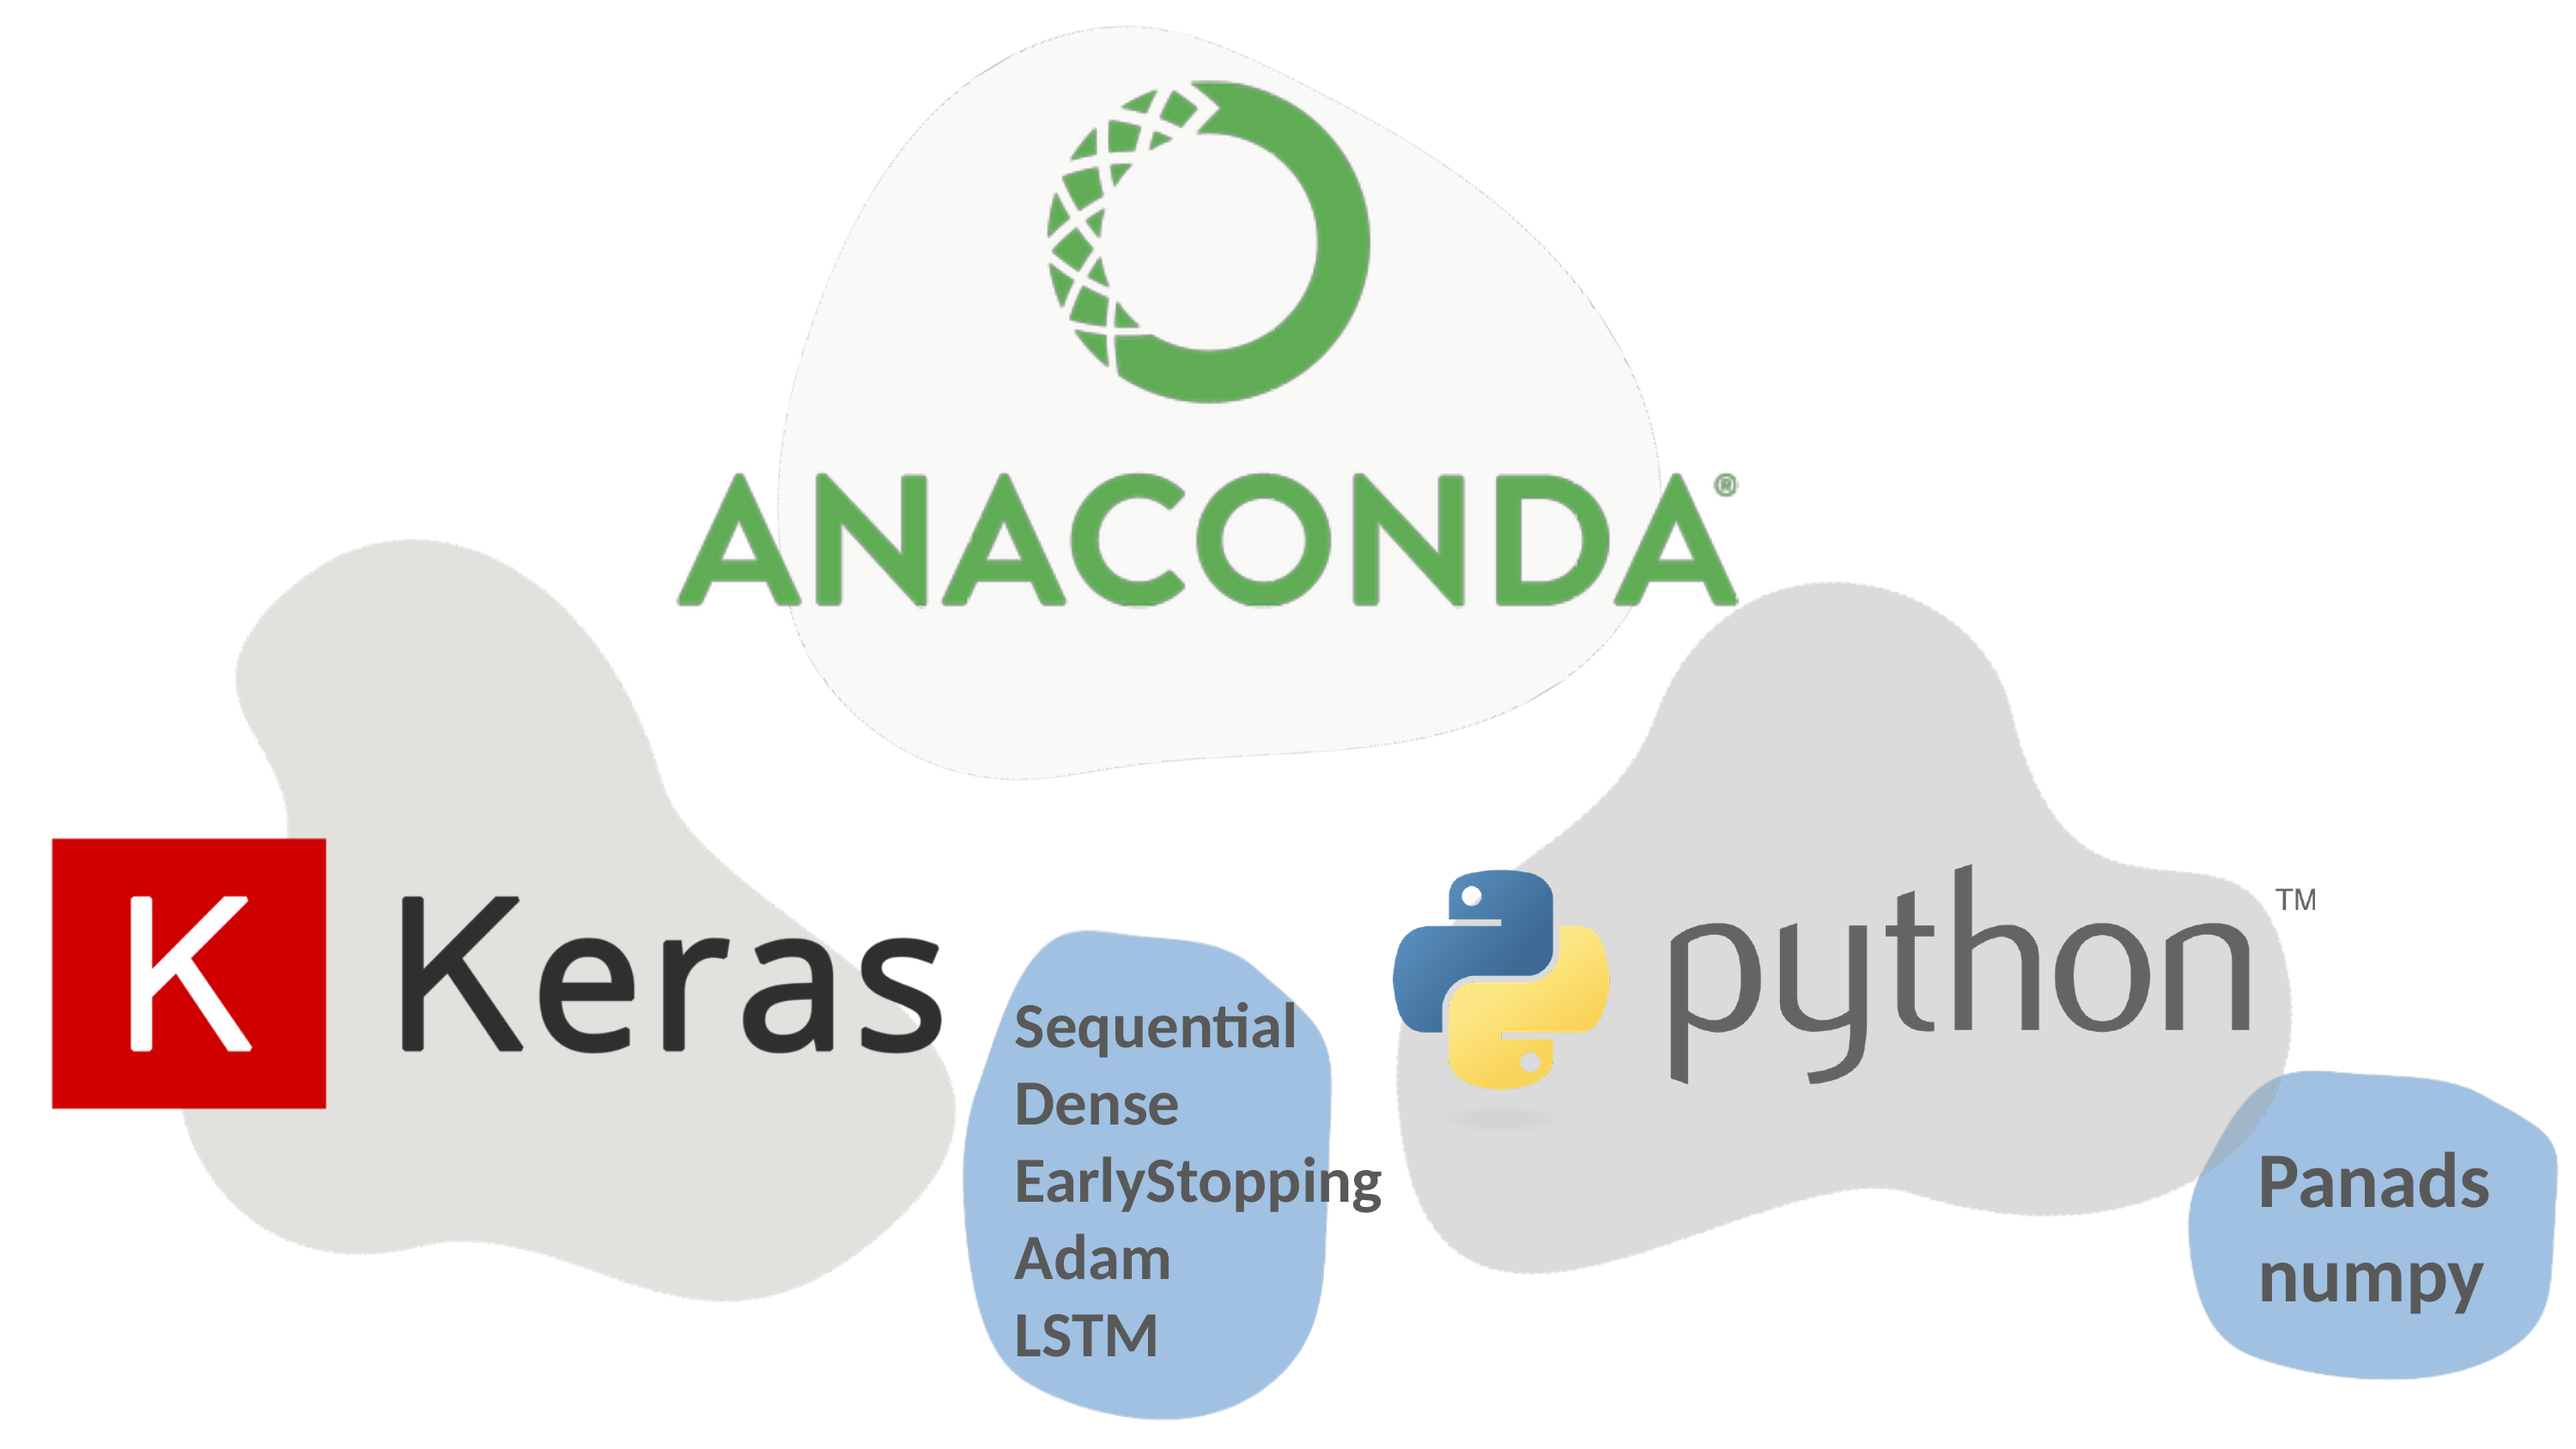

Sequential Dense
EarlyStopping
Adam
LSTM
Panads
numpy